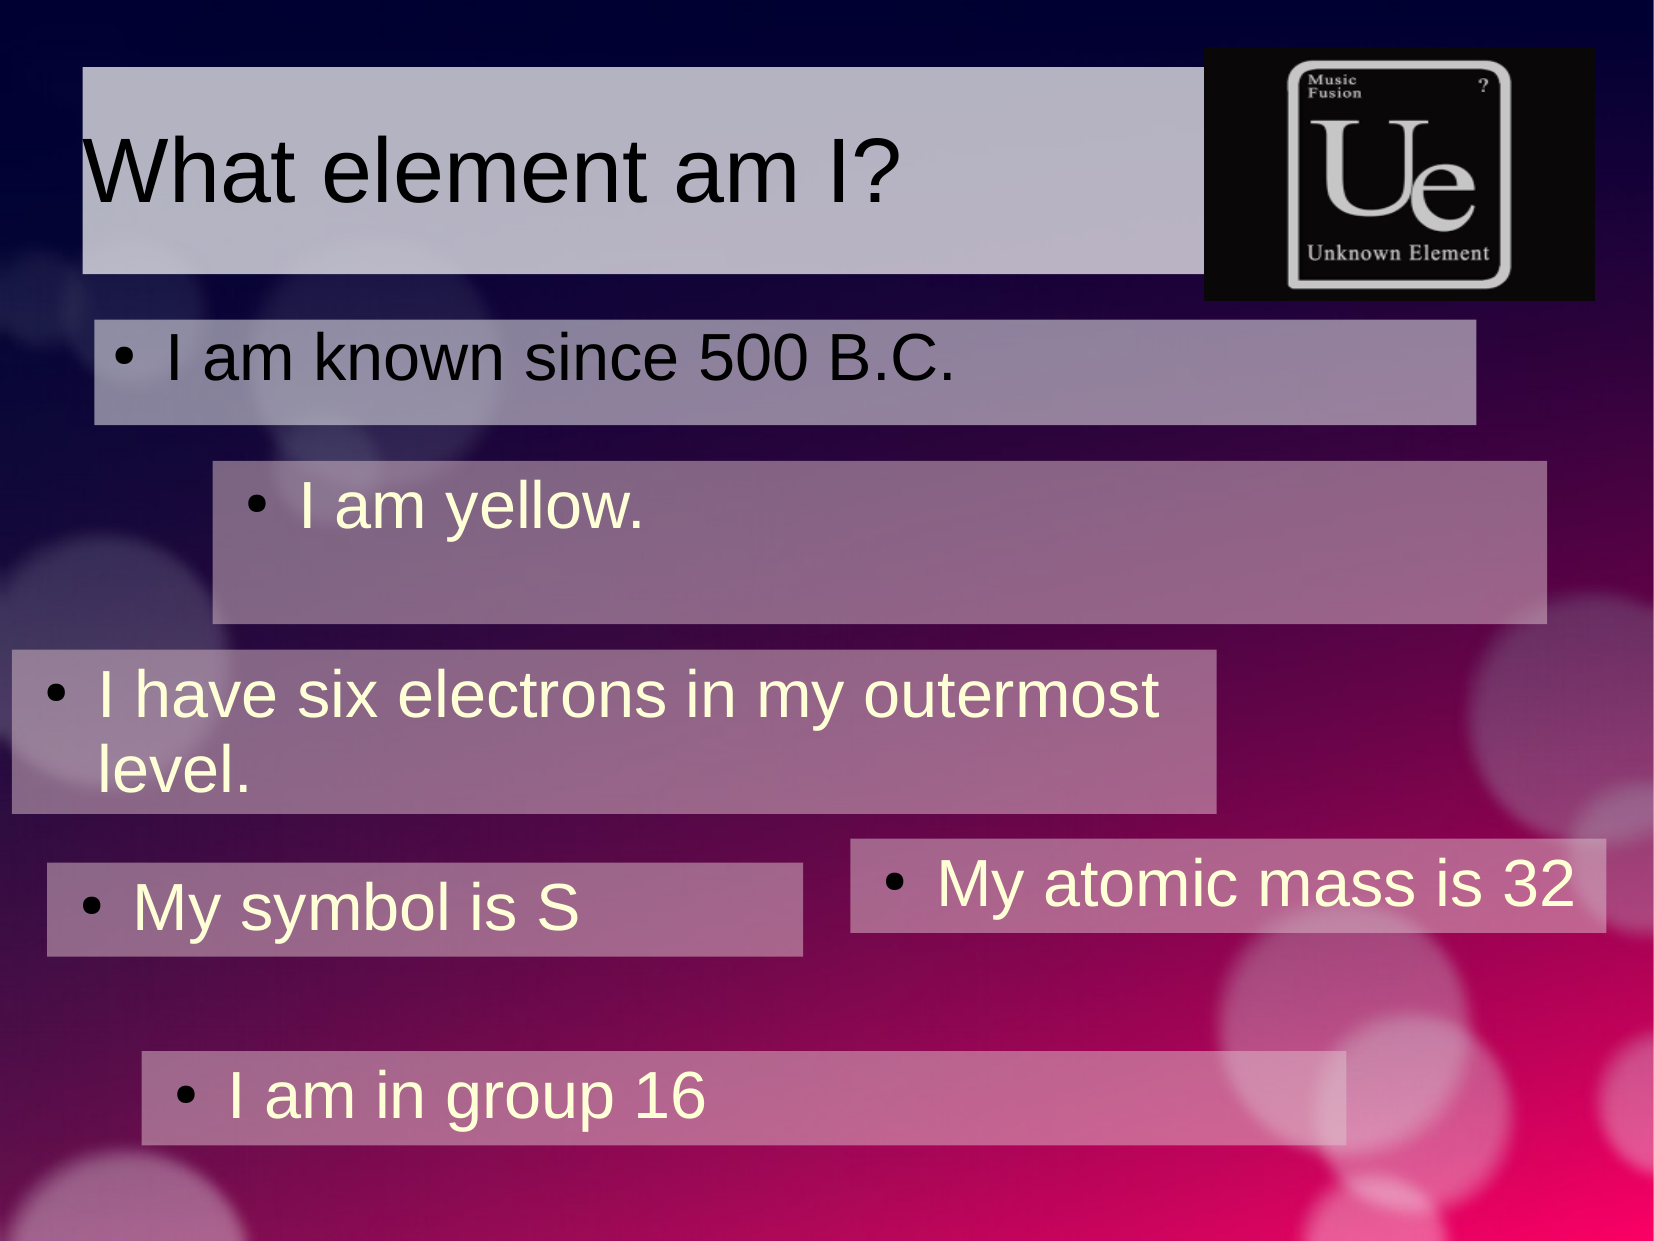

# What element am I?
I am known since 500 B.C.
I am yellow.
I have six electrons in my outermost level.
My atomic mass is 32
My symbol is S
I am in group 16